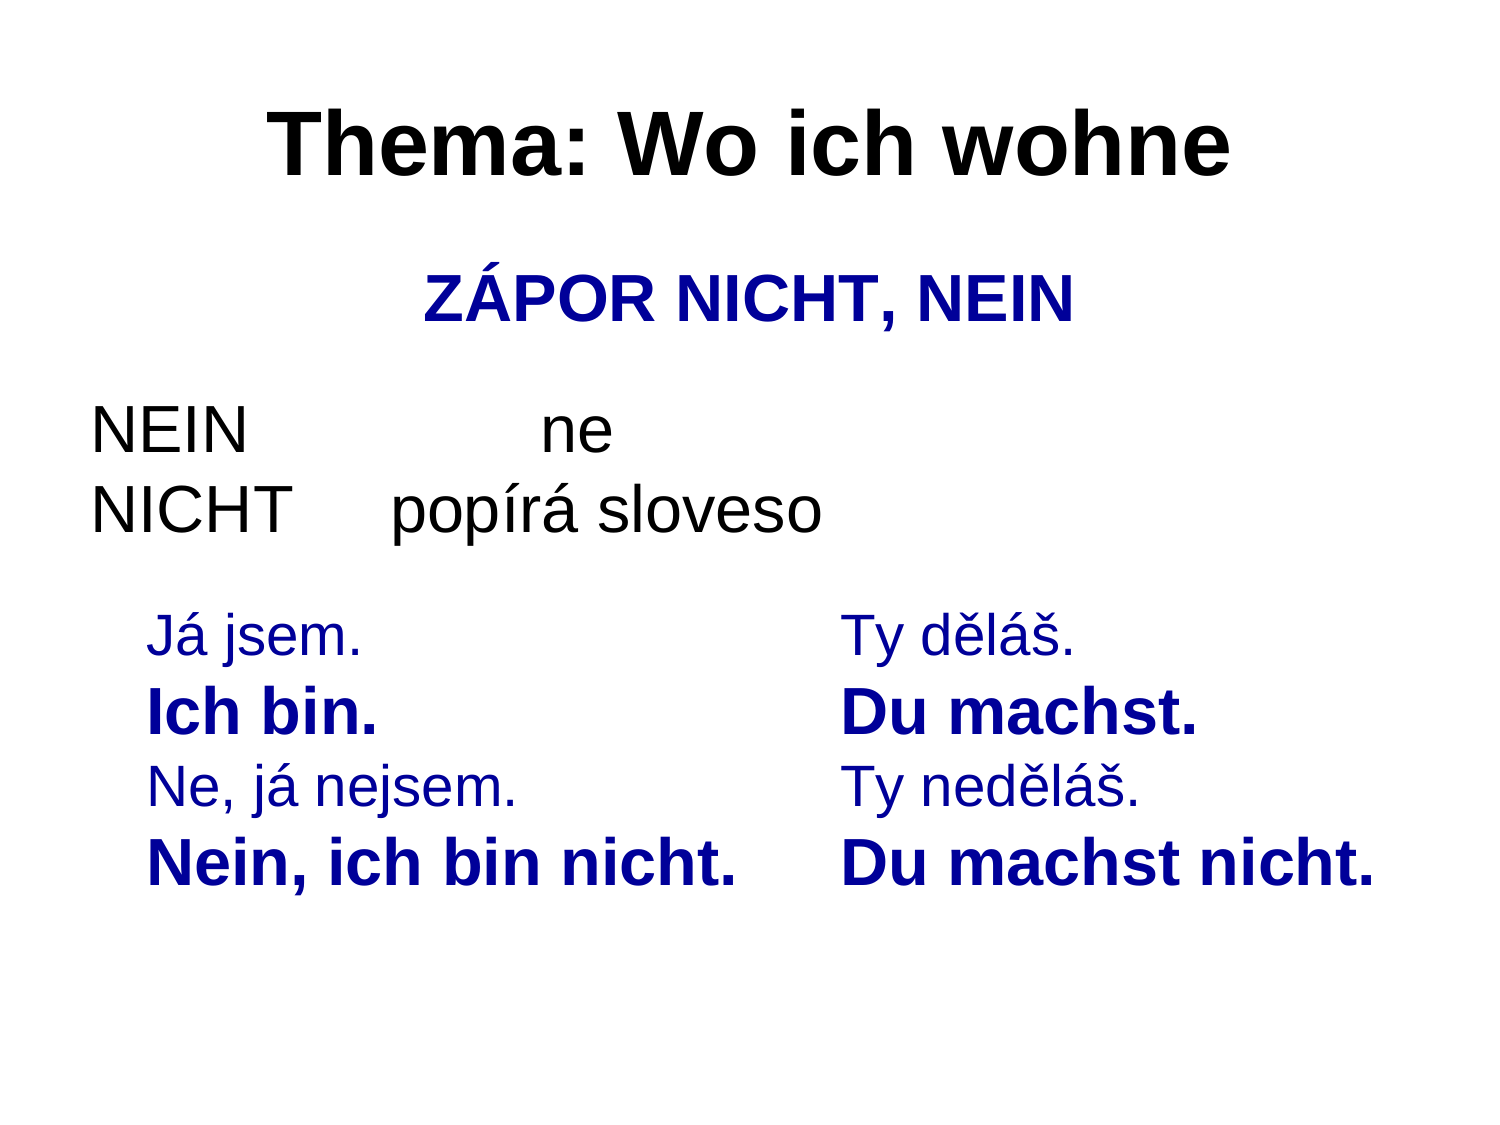

# Thema: Wo ich wohne
ZÁPOR NICHT, NEIN
NEIN		ne
NICHT 	popírá sloveso
	Já jsem.				Ty děláš.
	Ich bin. 			Du machst.
	Ne, já nejsem.			Ty neděláš.
	Nein, ich bin nicht. 	Du machst nicht.